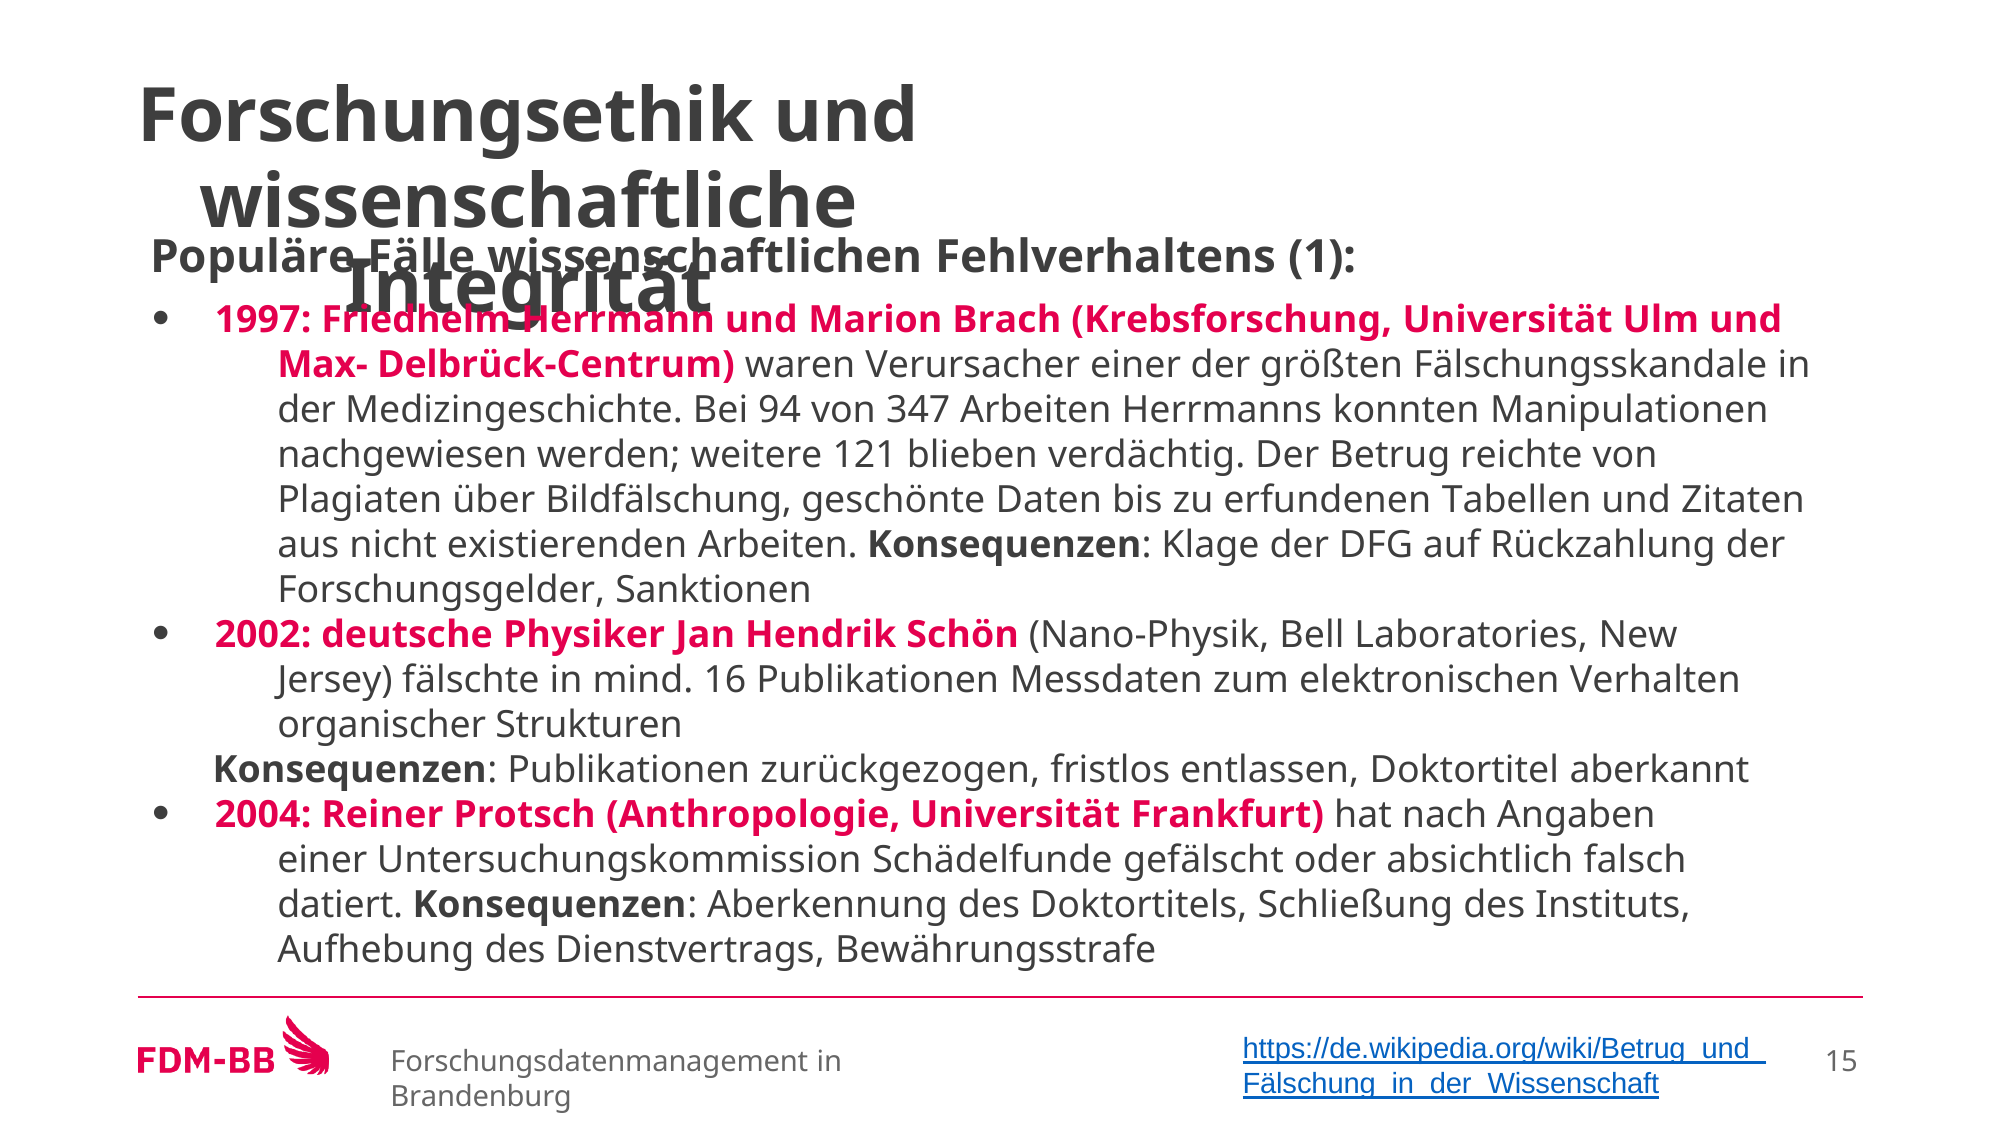

# Forschungsethik und wissenschaftliche
Integrität
Populäre Fälle wissenschaftlichen Fehlverhaltens (1):
1997: Friedhelm Herrmann und Marion Brach (Krebsforschung, Universität Ulm und Max- Delbrück-Centrum) waren Verursacher einer der größten Fälschungsskandale in der Medizingeschichte. Bei 94 von 347 Arbeiten Herrmanns konnten Manipulationen nachgewiesen werden; weitere 121 blieben verdächtig. Der Betrug reichte von Plagiaten über Bildfälschung, geschönte Daten bis zu erfundenen Tabellen und Zitaten aus nicht existierenden Arbeiten. Konsequenzen: Klage der DFG auf Rückzahlung der Forschungsgelder, Sanktionen
2002: deutsche Physiker Jan Hendrik Schön (Nano-Physik, Bell Laboratories, New Jersey) fälschte in mind. 16 Publikationen Messdaten zum elektronischen Verhalten organischer Strukturen
Konsequenzen: Publikationen zurückgezogen, fristlos entlassen, Doktortitel aberkannt
2004: Reiner Protsch (Anthropologie, Universität Frankfurt) hat nach Angaben einer Untersuchungskommission Schädelfunde gefälscht oder absichtlich falsch datiert. Konsequenzen: Aberkennung des Doktortitels, Schließung des Instituts, Aufhebung des Dienstvertrags, Bewährungsstrafe
https://de.wikipedia.org/wiki/Betrug_und_Fälschung_in_der_Wissenschaft
Forschungsdatenmanagement in Brandenburg
15